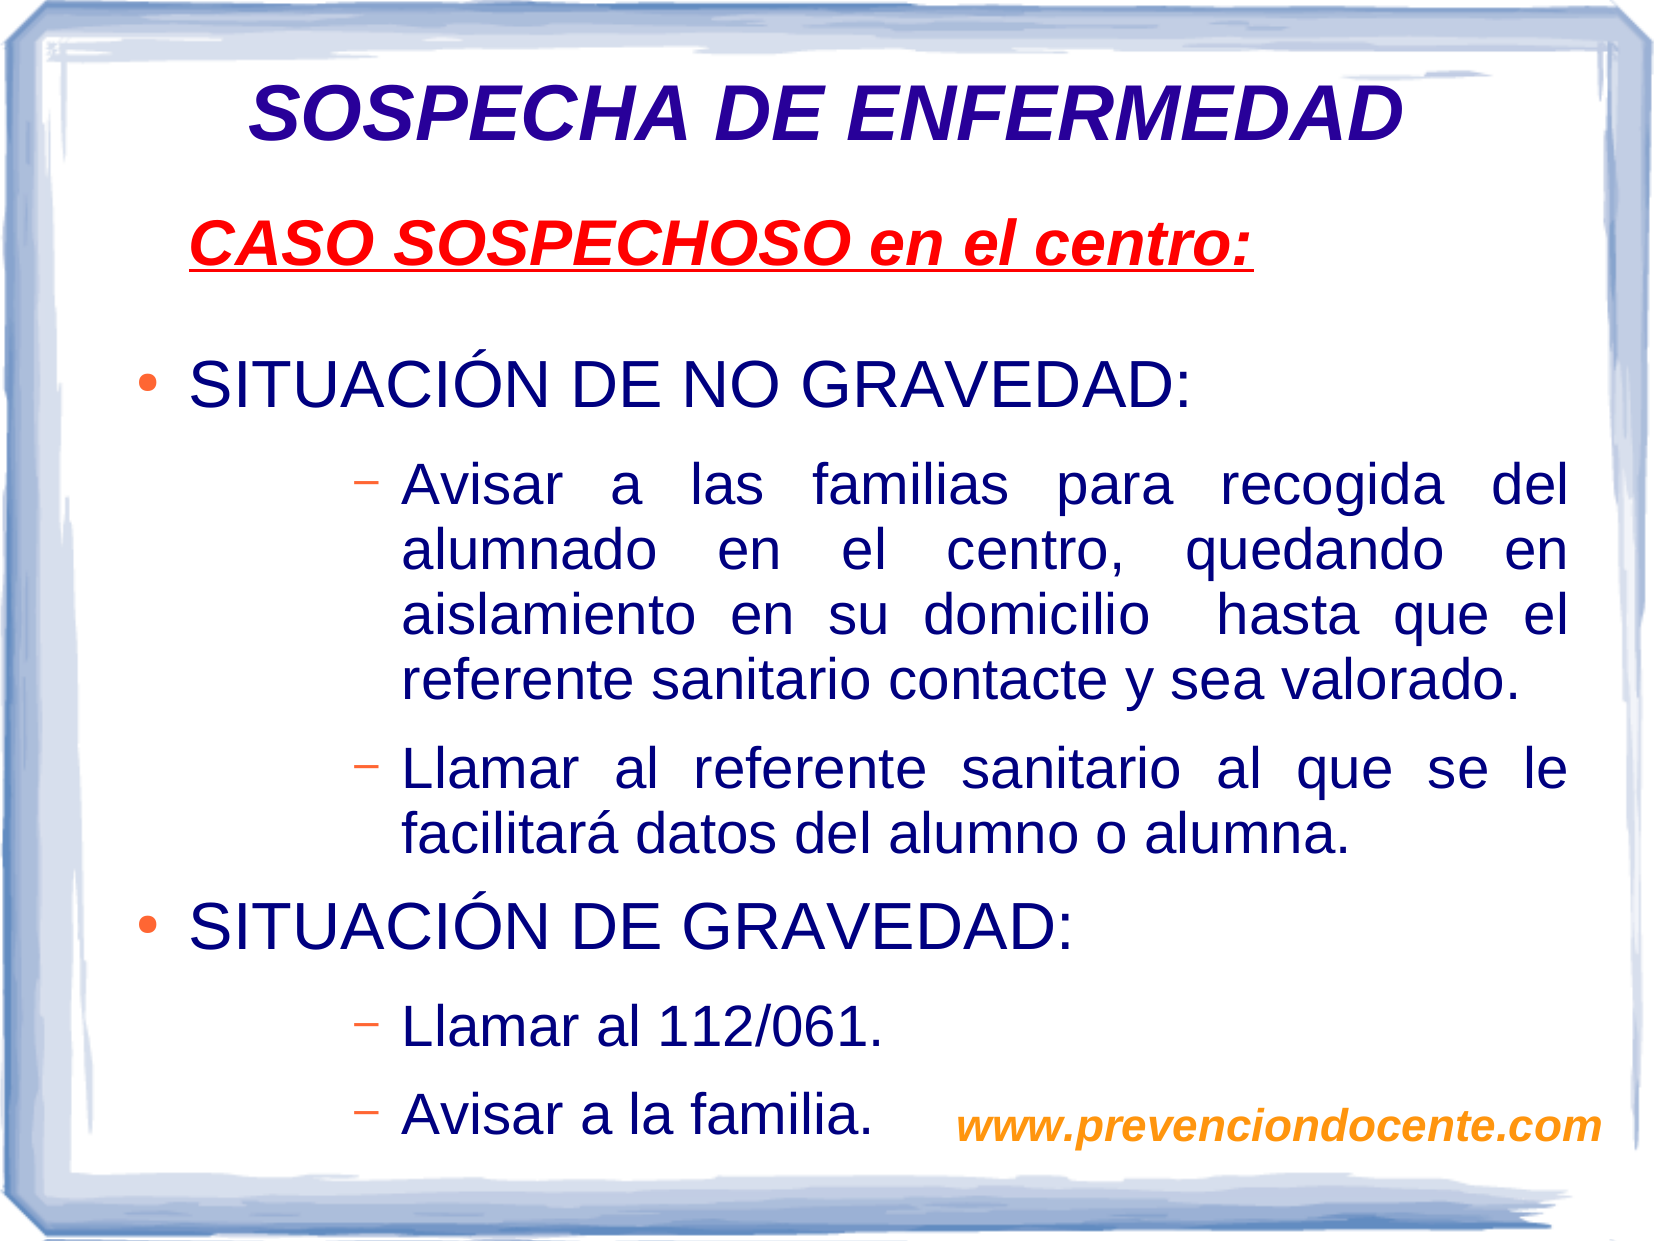

# SOSPECHA DE ENFERMEDAD
CASO SOSPECHOSO en el centro:
SITUACIÓN DE NO GRAVEDAD:
Avisar a las familias para recogida del alumnado en el centro, quedando en aislamiento en su domicilio hasta que el referente sanitario contacte y sea valorado.
Llamar al referente sanitario al que se le facilitará datos del alumno o alumna.
SITUACIÓN DE GRAVEDAD:
Llamar al 112/061.
Avisar a la familia.
www.prevenciondocente.com